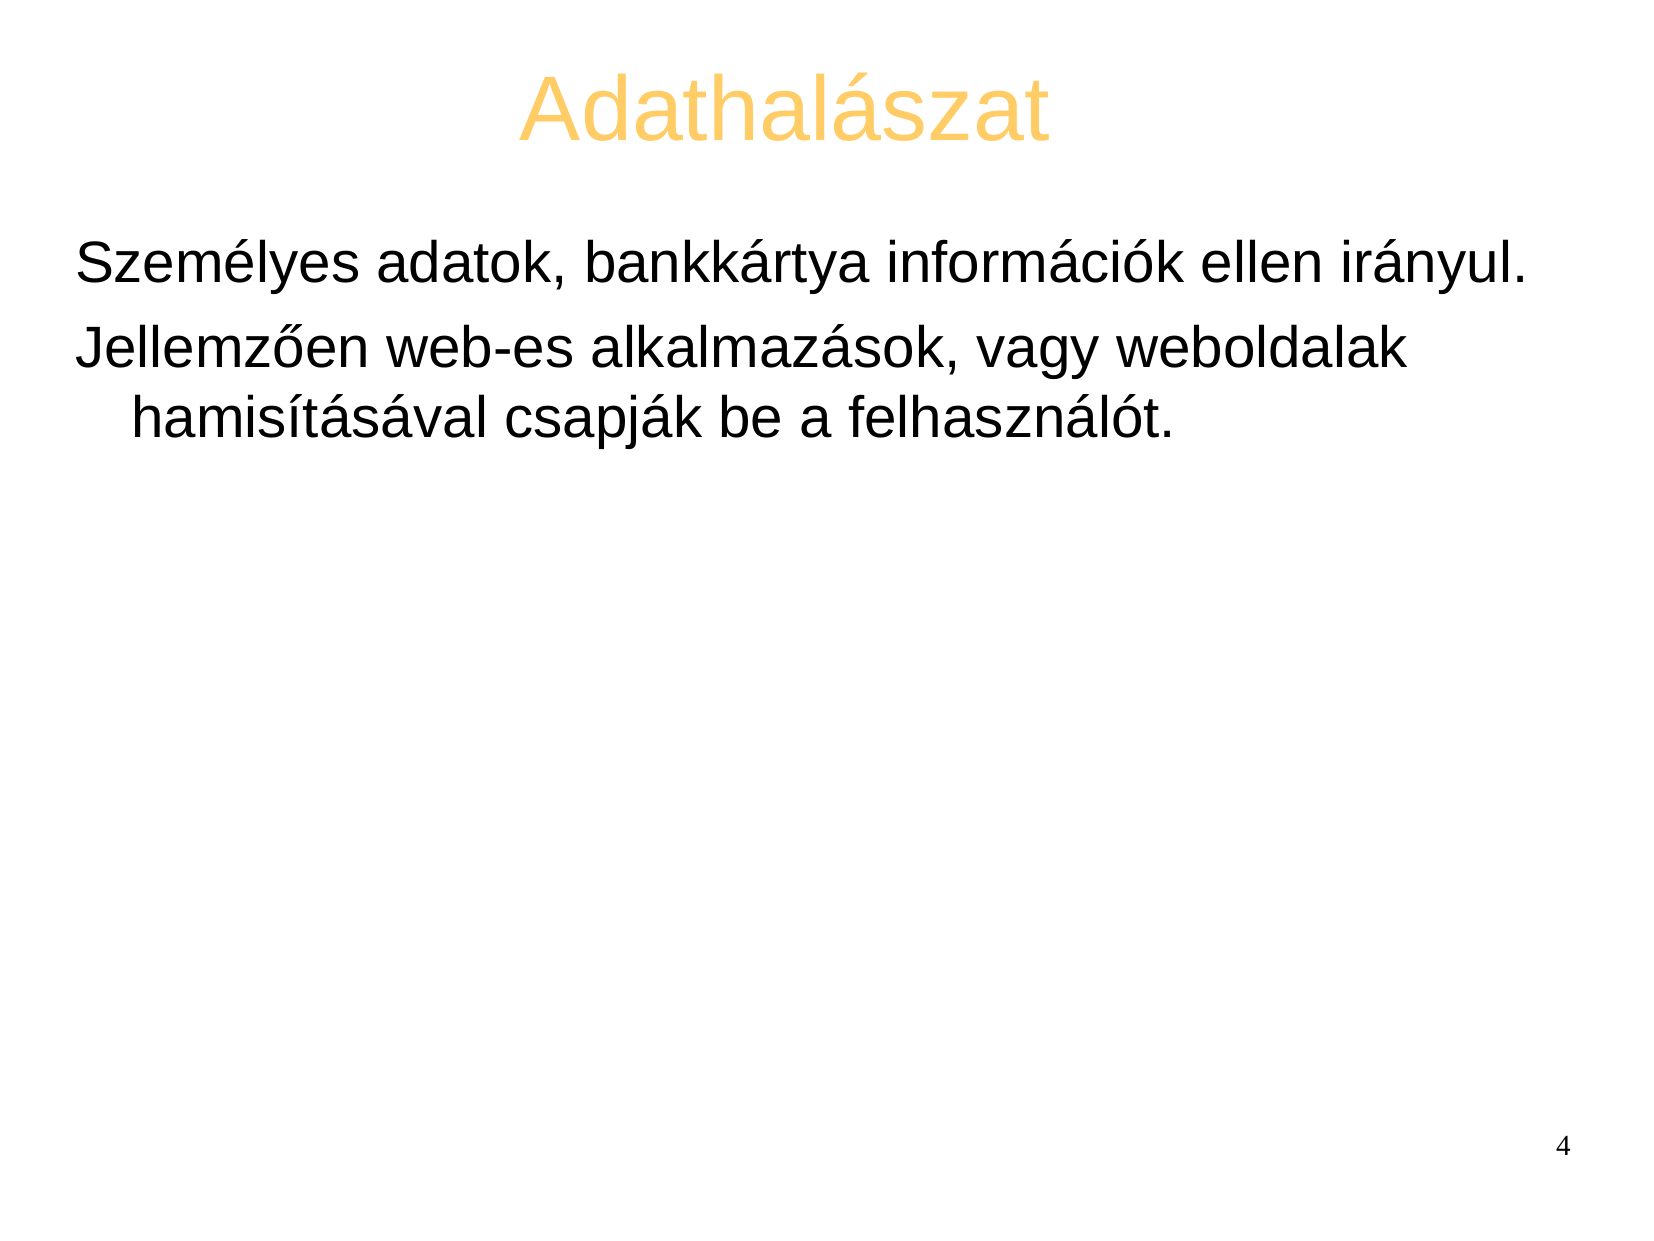

# Adathalászat
Személyes adatok, bankkártya információk ellen irányul.
Jellemzően web-es alkalmazások, vagy weboldalak hamisításával csapják be a felhasználót.
4